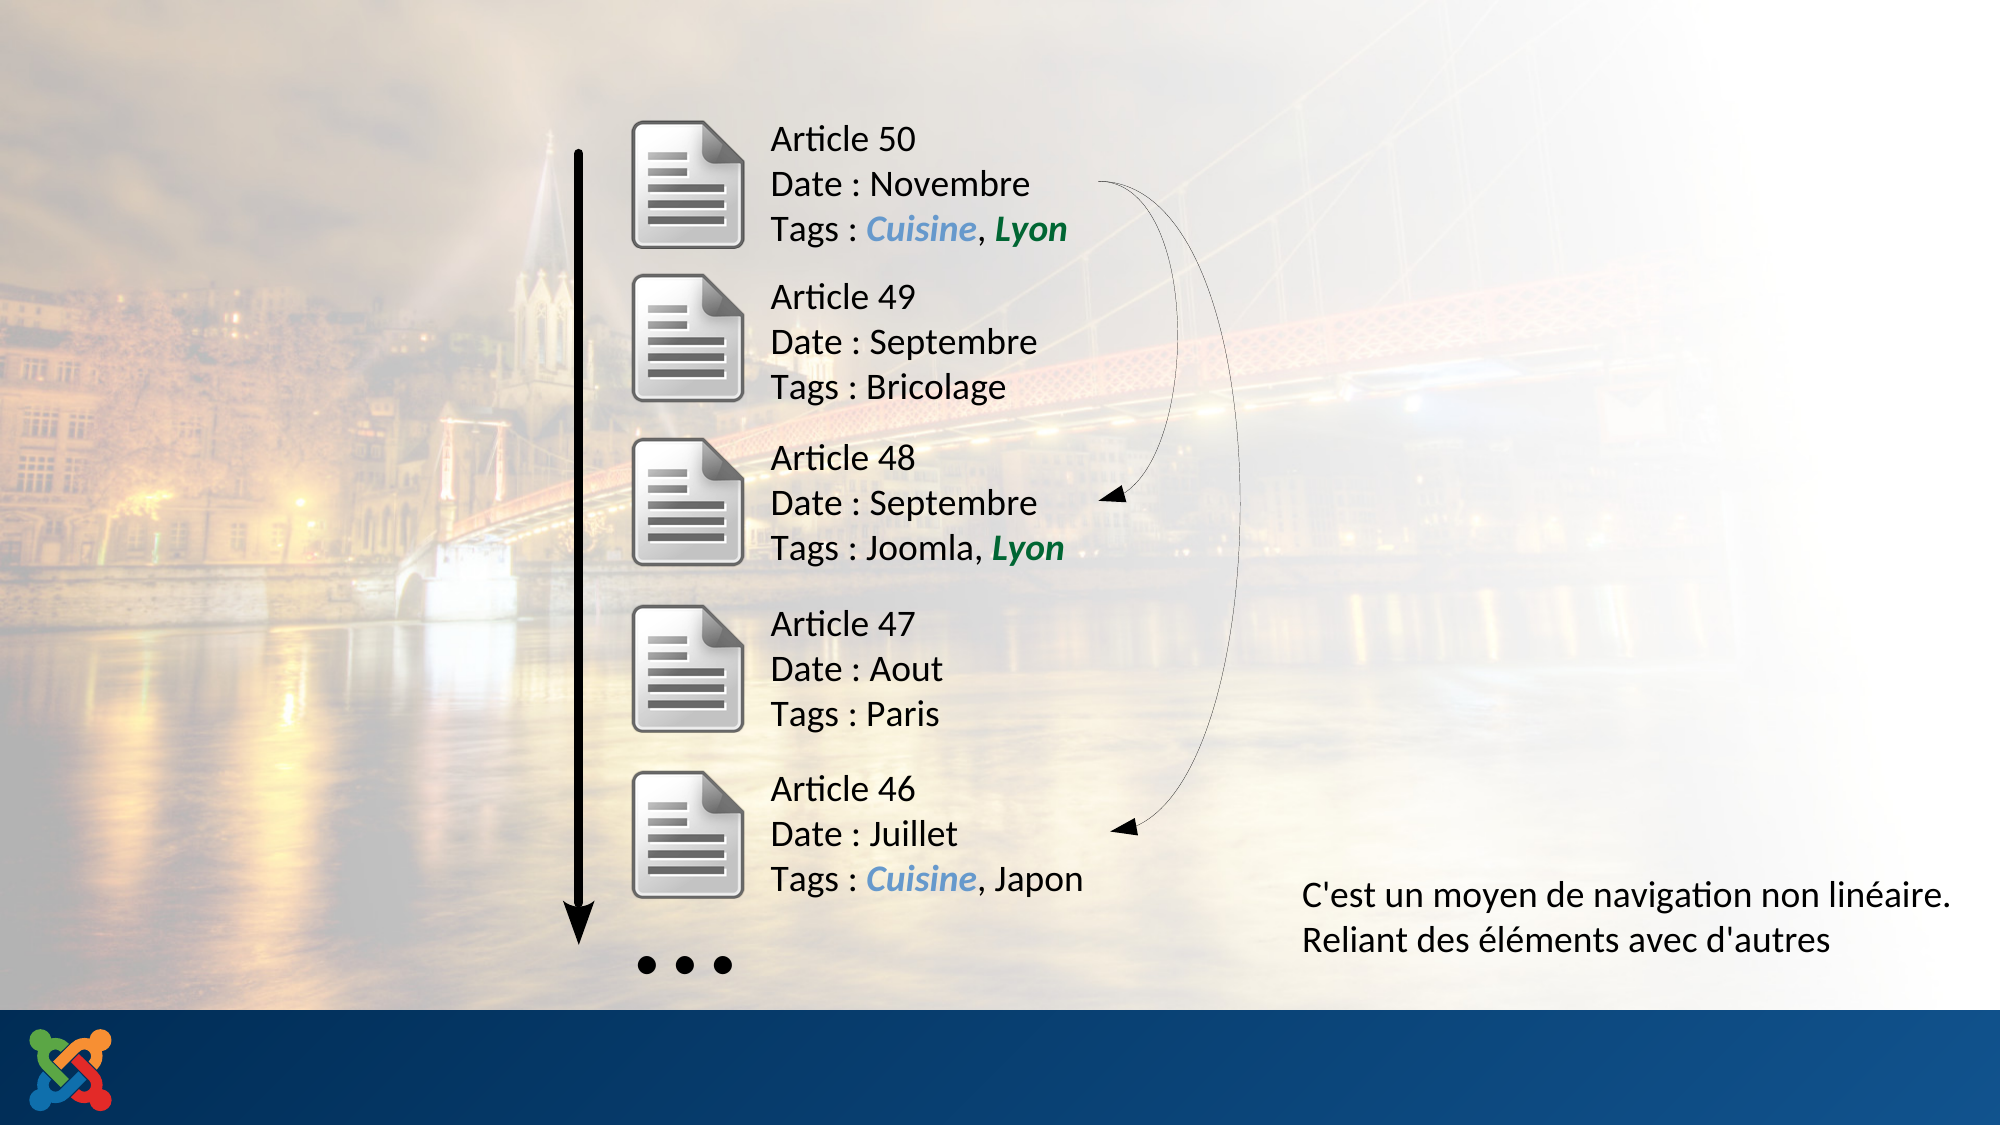

Article 50
Date : Novembre
Tags : Cuisine, Lyon
Article 49
Date : Septembre
Tags : Bricolage
Article 48
Date : Septembre
Tags : Joomla, Lyon
Article 47
Date : Aout
Tags : Paris
Article 46
Date : Juillet
Tags : Cuisine, Japon
...
C'est un moyen de navigation non linéaire. Reliant des éléments avec d'autres